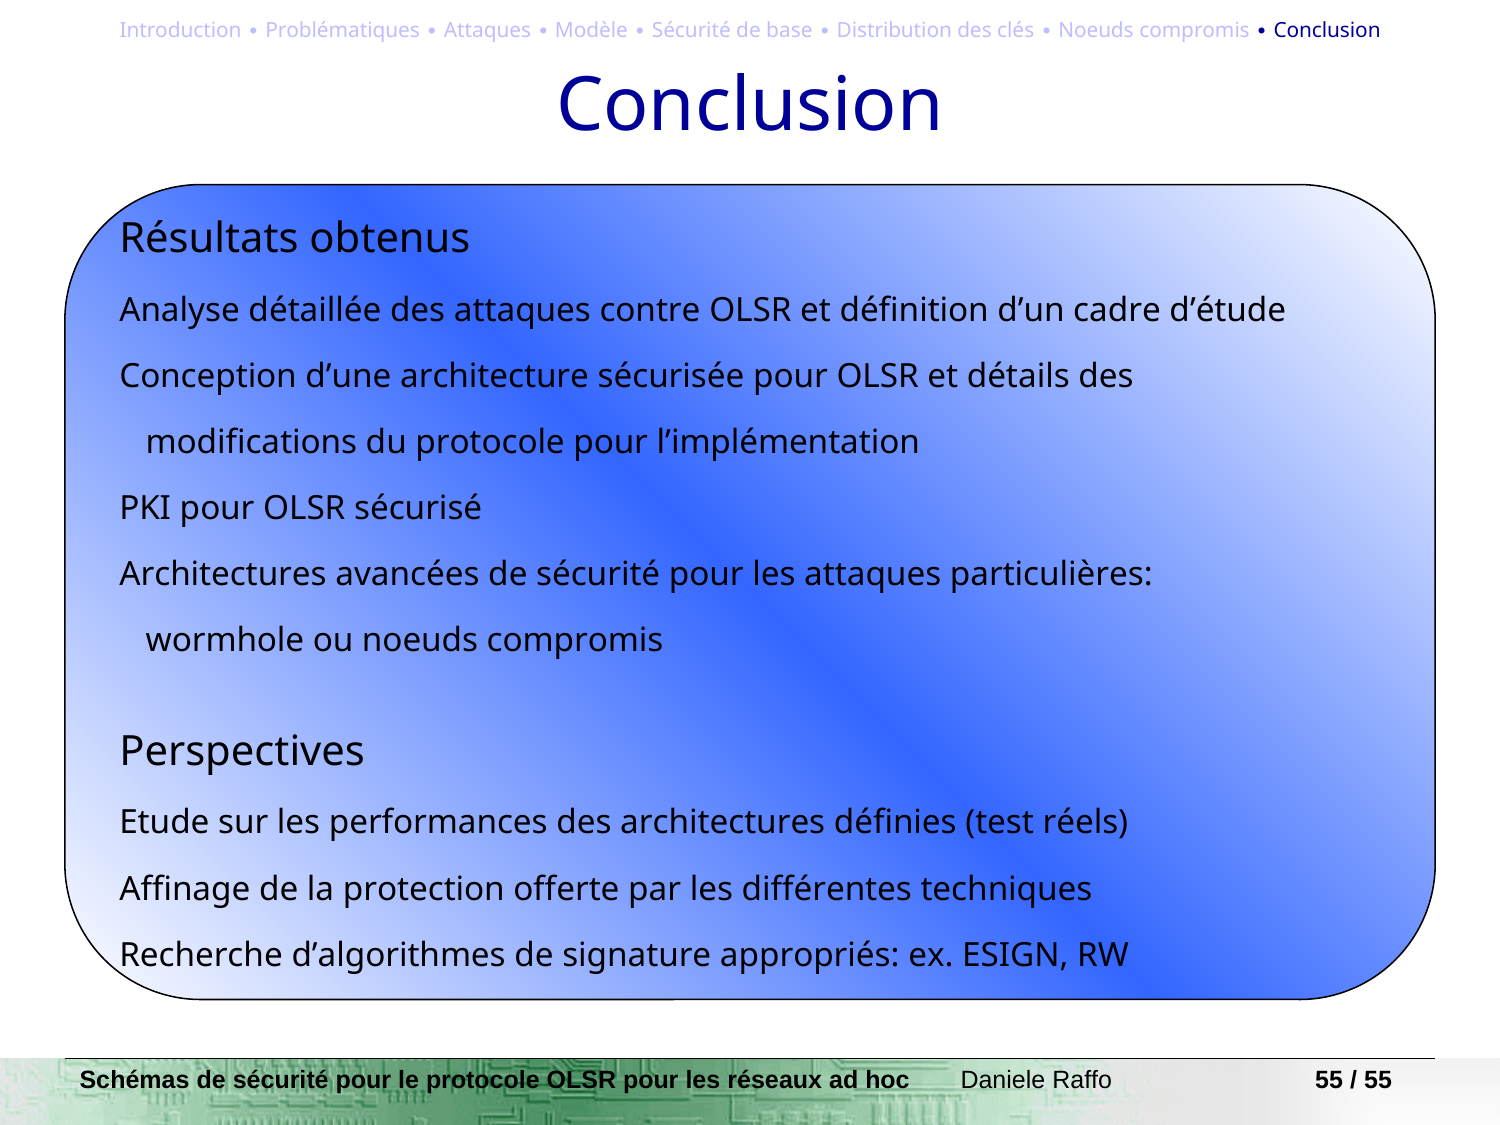

Introduction ∙ Problématiques ∙ Attaques ∙ Modèle ∙ Sécurité de base ∙ Distribution des clés ∙ Noeuds compromis ∙ Conclusion
Conclusion
Résultats obtenus
Analyse détaillée des attaques contre OLSR et définition d’un cadre d’étude
Conception d’une architecture sécurisée pour OLSR et détails des
 modifications du protocole pour l’implémentation
PKI pour OLSR sécurisé
Architectures avancées de sécurité pour les attaques particulières:
 wormhole ou noeuds compromis
Perspectives
Etude sur les performances des architectures définies (test réels)
Affinage de la protection offerte par les différentes techniques
Recherche d’algorithmes de signature appropriés: ex. ESIGN, RW
55
Schémas de sécurité pour le protocole OLSR pour les réseaux ad hoc Daniele Raffo